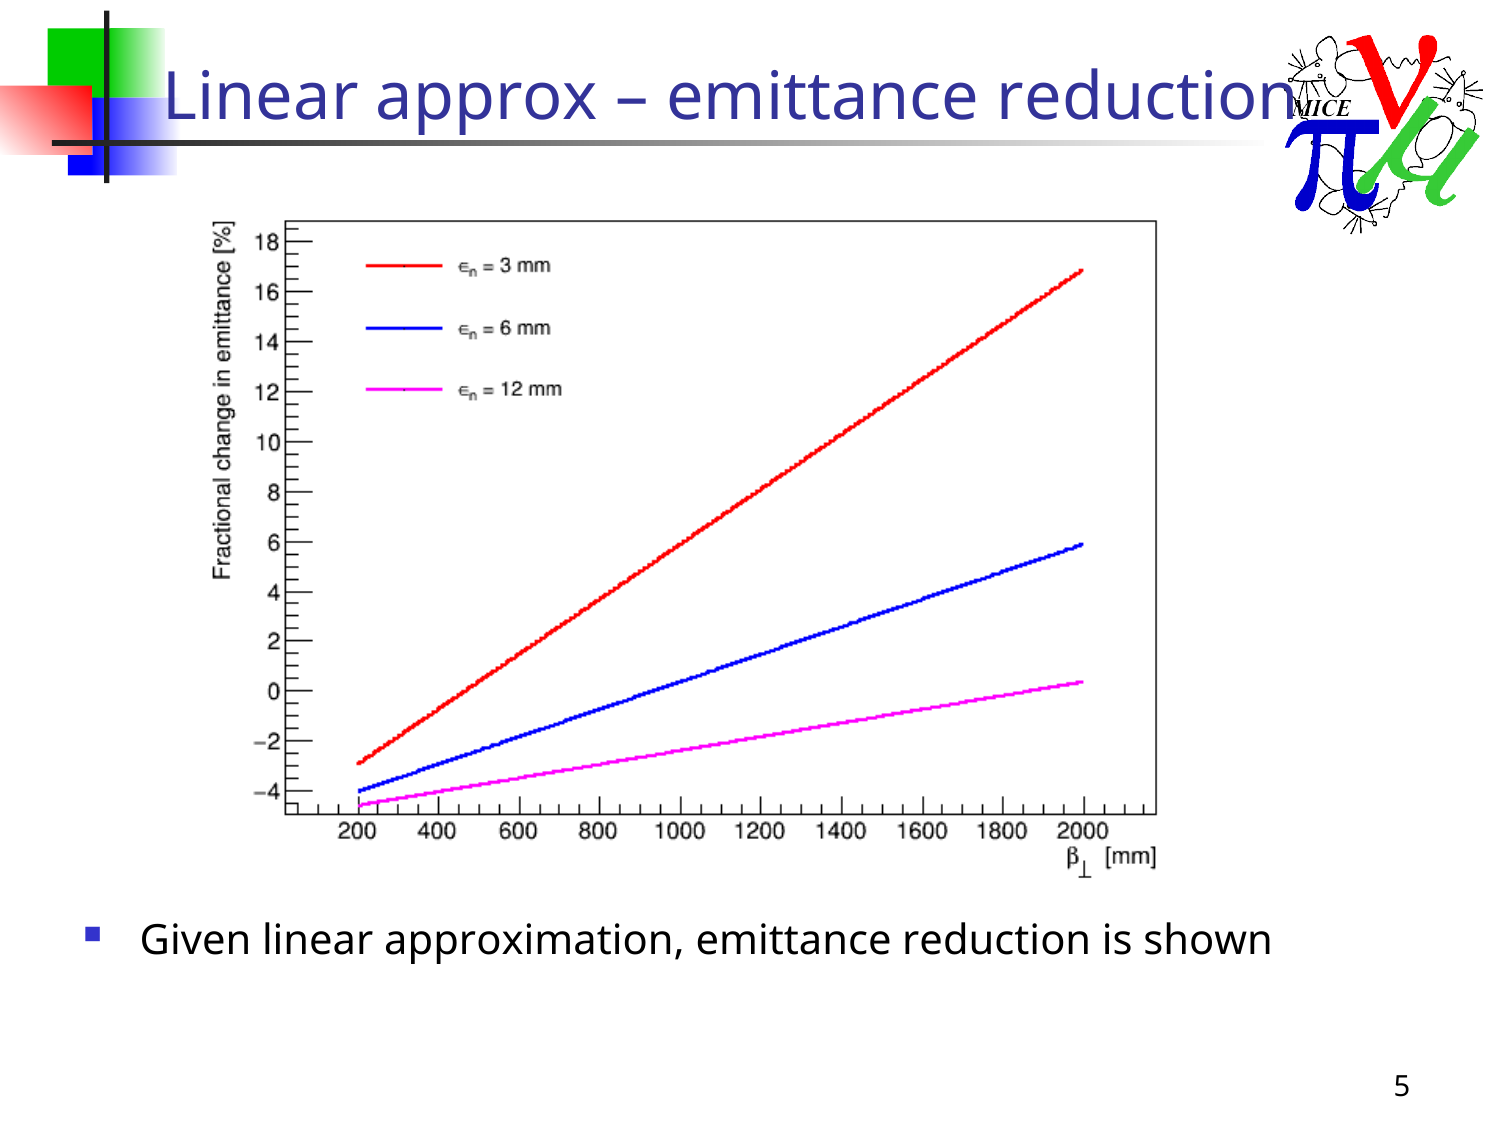

# Linear approx – emittance reduction
Given linear approximation, emittance reduction is shown
5